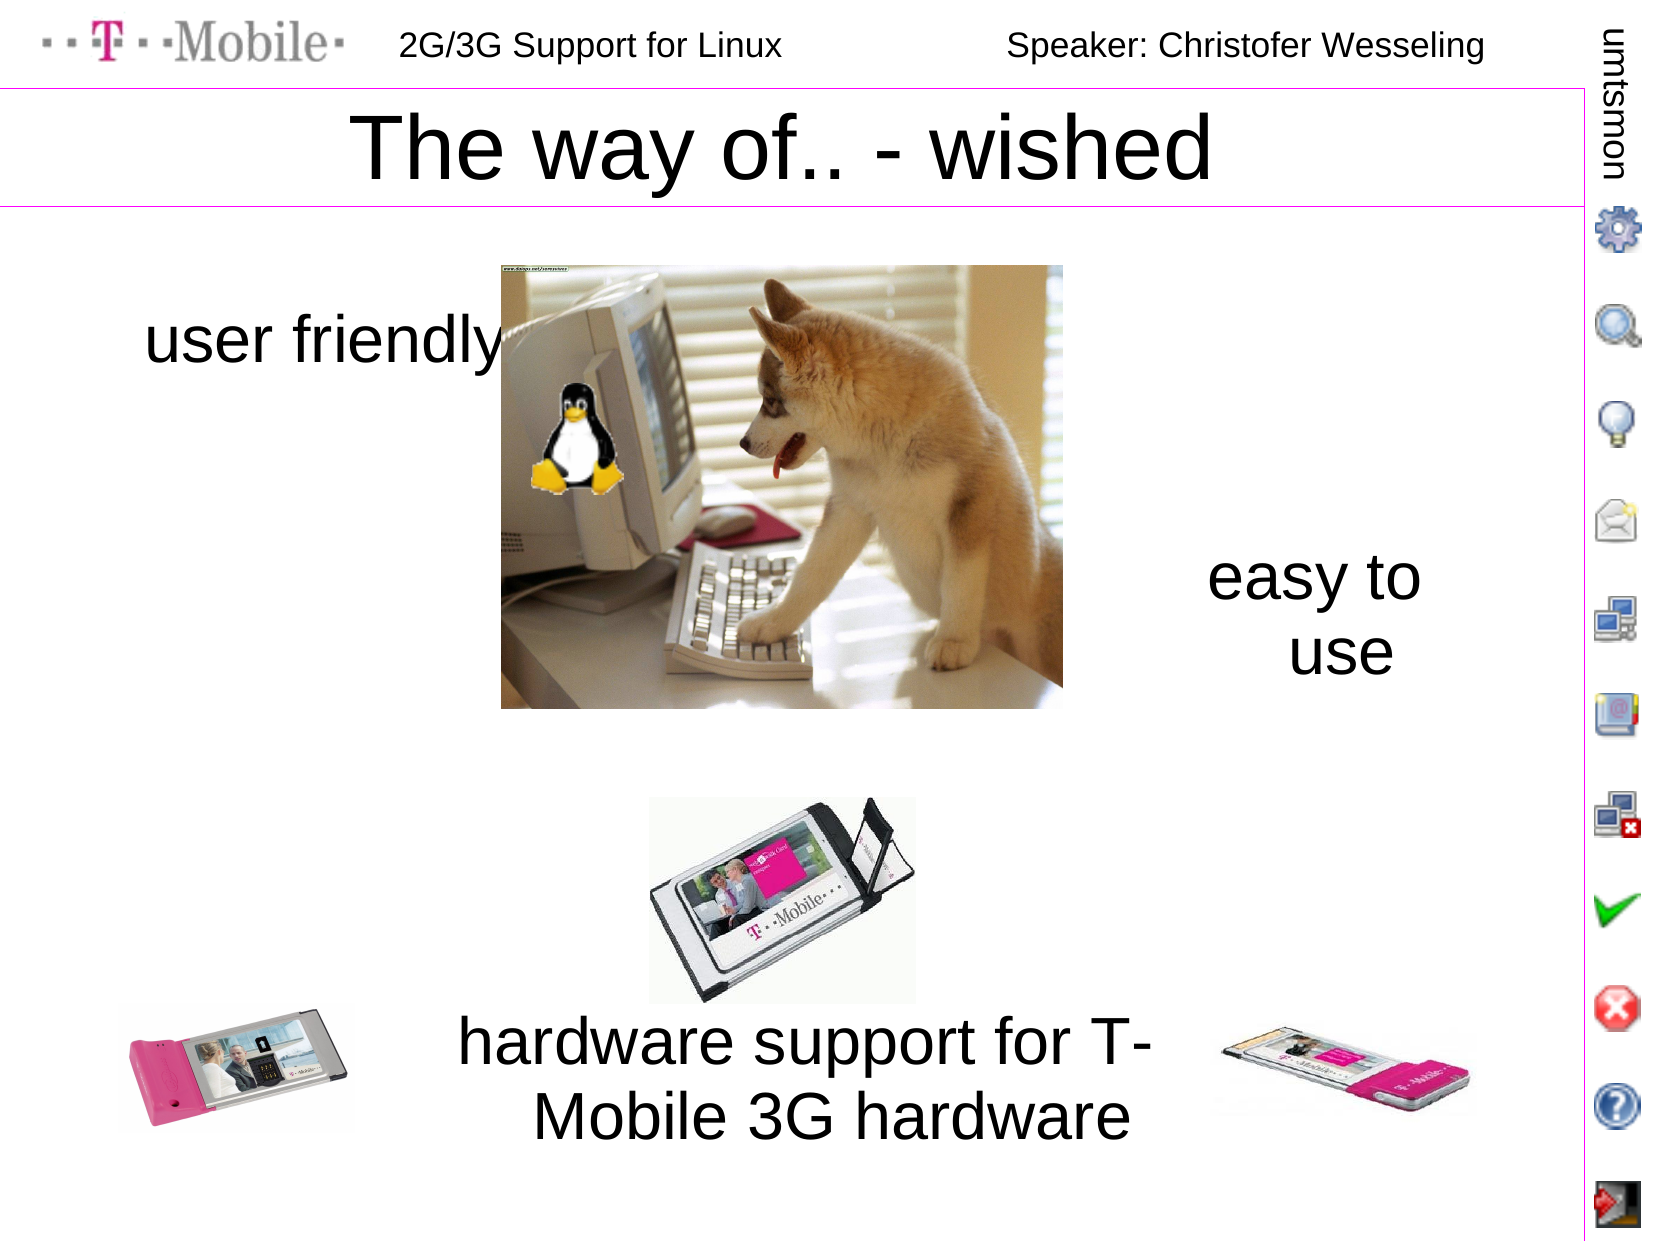

# The way of.. - wished
user friendly
easy to use
hardware support for T-Mobile 3G hardware